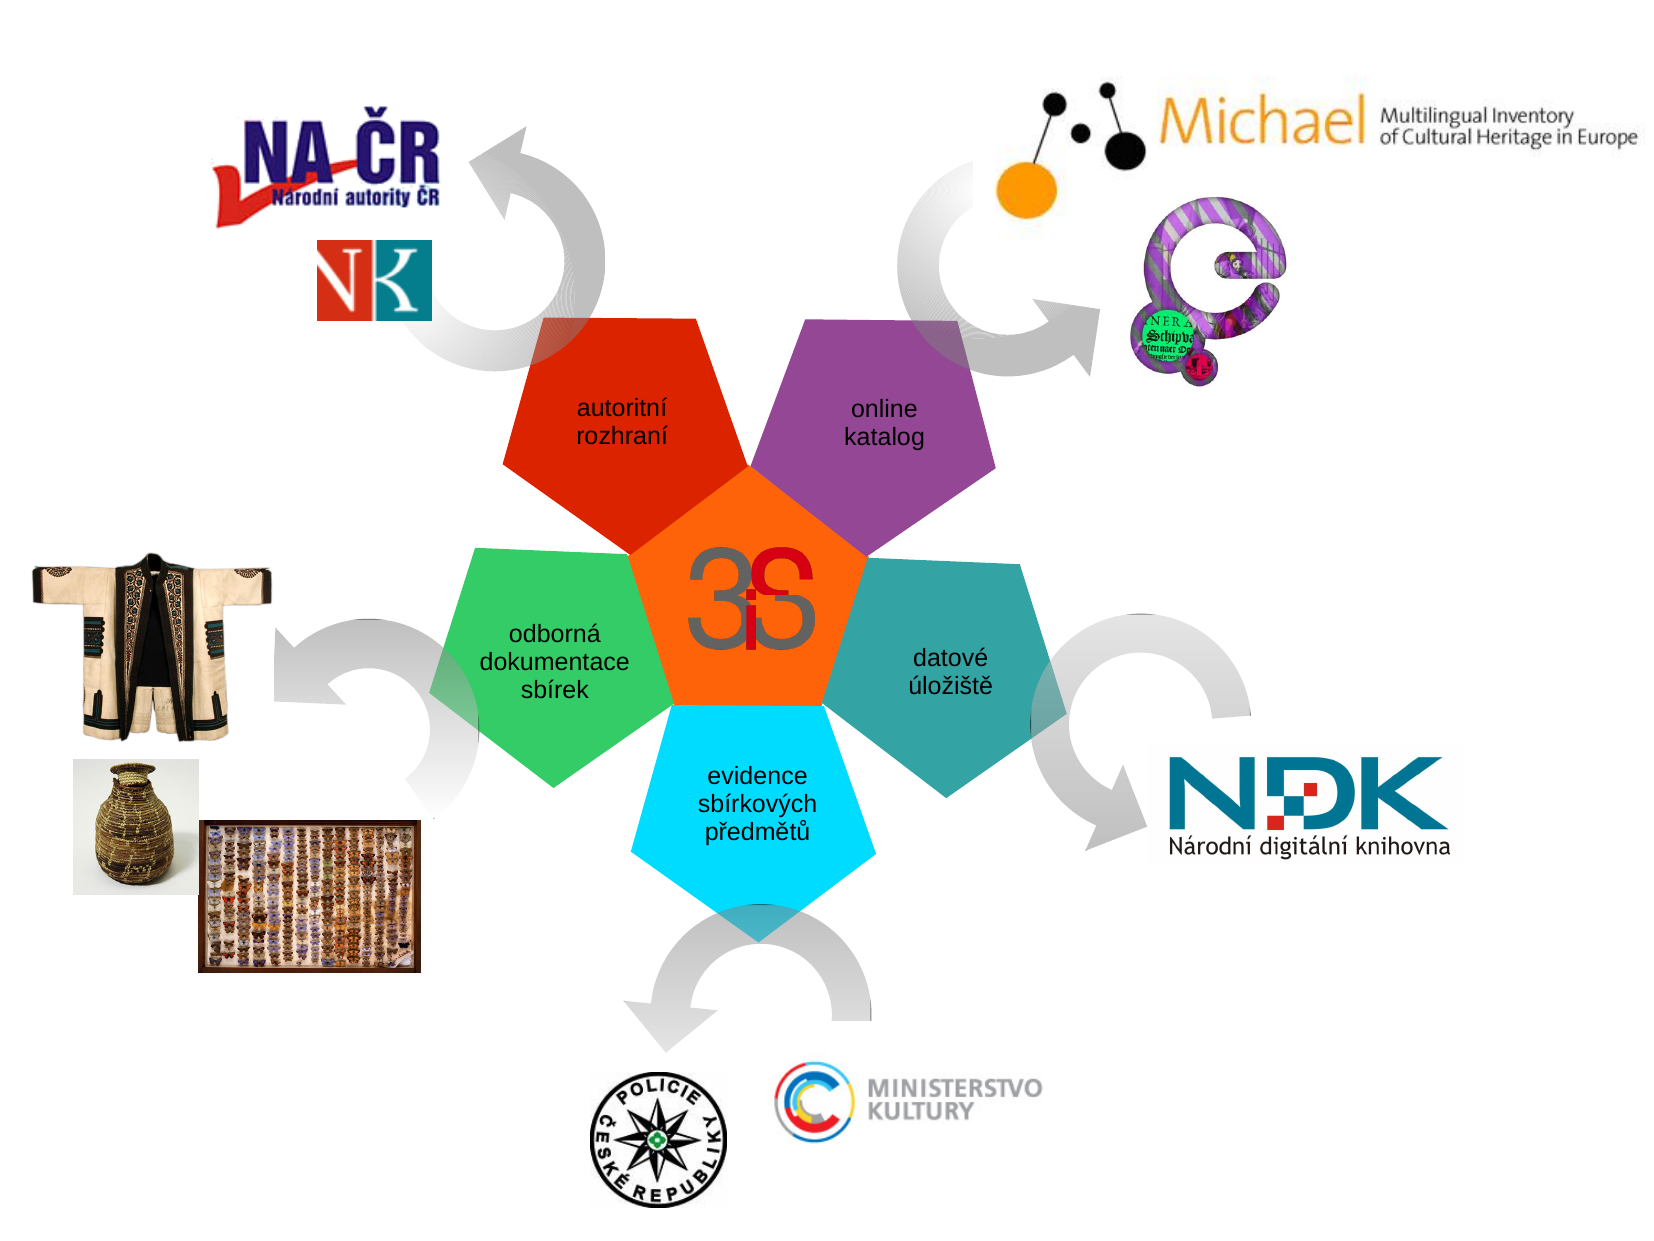

autoritní
rozhraní
online katalog
odborná
dokumentace
sbírek
datové
úložiště
evidence
sbírkových
předmětů